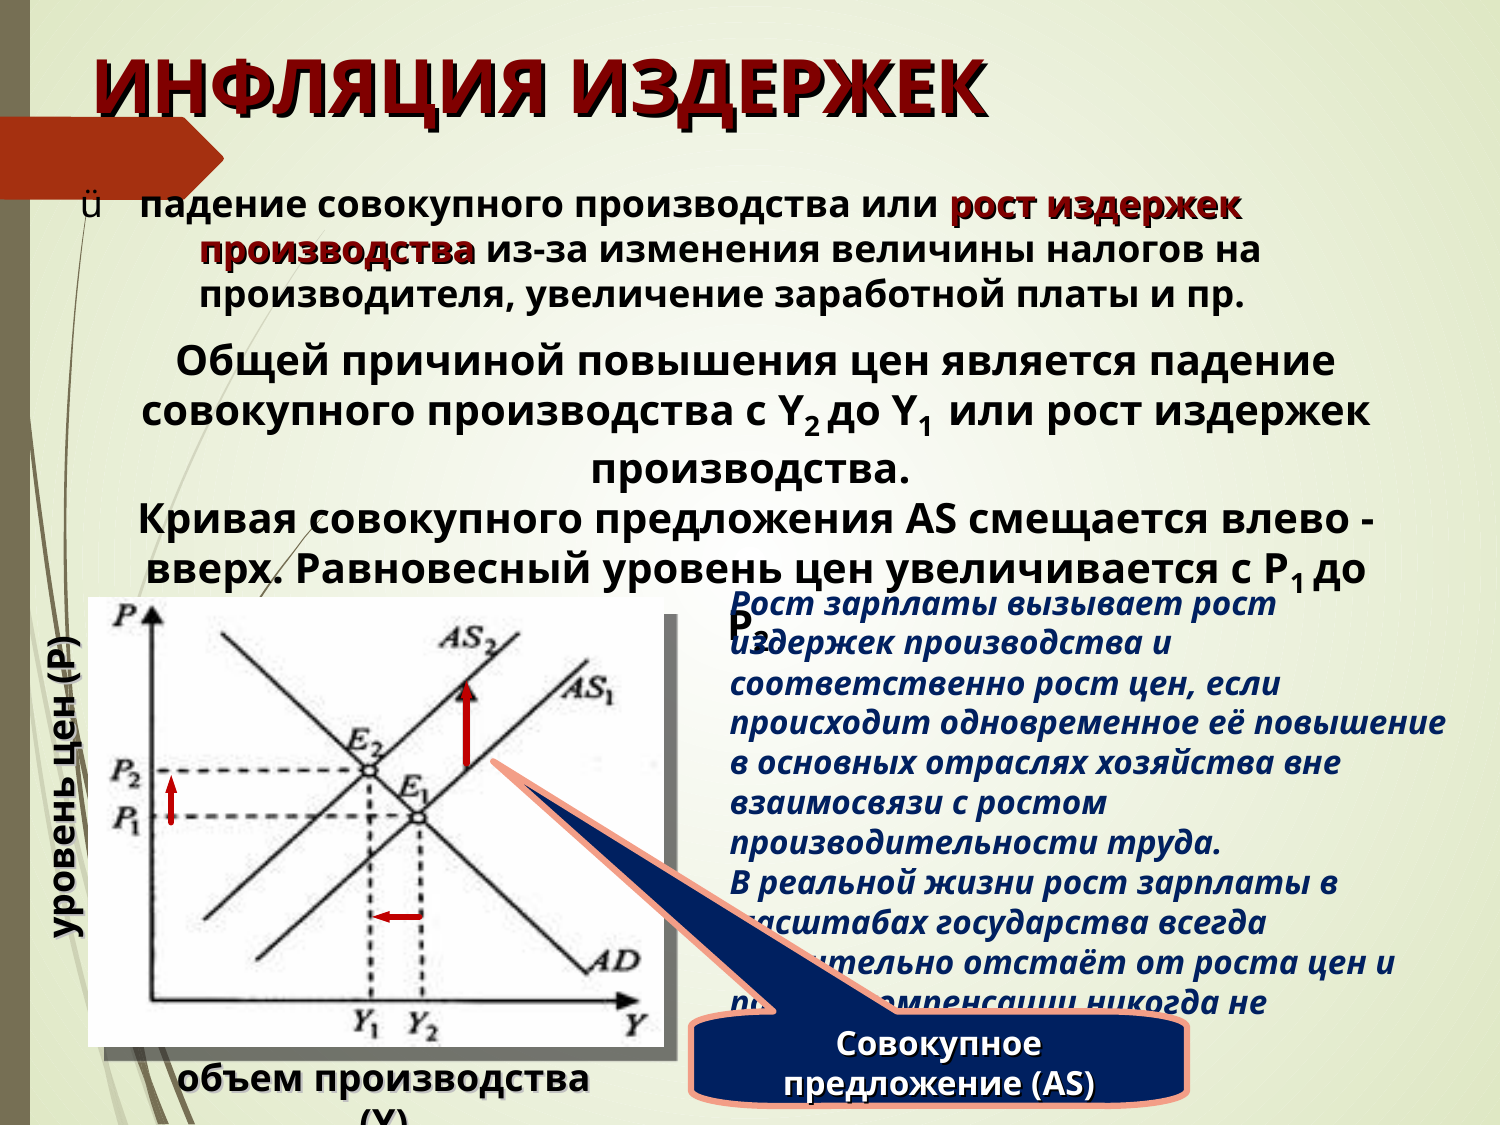

# ИНФЛЯЦИЯ ИЗДЕРЖЕК
падение совокупного производства или рост издержек производства из-за изменения величины налогов на производителя, увеличение заработной платы и пр.
Общей причиной повышения цен является падение совокупного производства с Y2 до Y1  или рост издержек производства.
Кривая совокупного предложения AS смещается влево - вверх. Равновесный уровень цен увеличивается с Р1 до Р2 .
Рост зарплаты вызывает рост издержек производства и соответственно рост цен, если происходит одновременное её повышение в основных отраслях хозяйства вне взаимосвязи с ростом производительности труда.
В реальной жизни рост зарплаты в масштабах государства всегда значительно отстаёт от роста цен и полной компенсации никогда не осуществляется.
уровень цен (P)
Совокупное предложение (AS)
объем производства (Y)